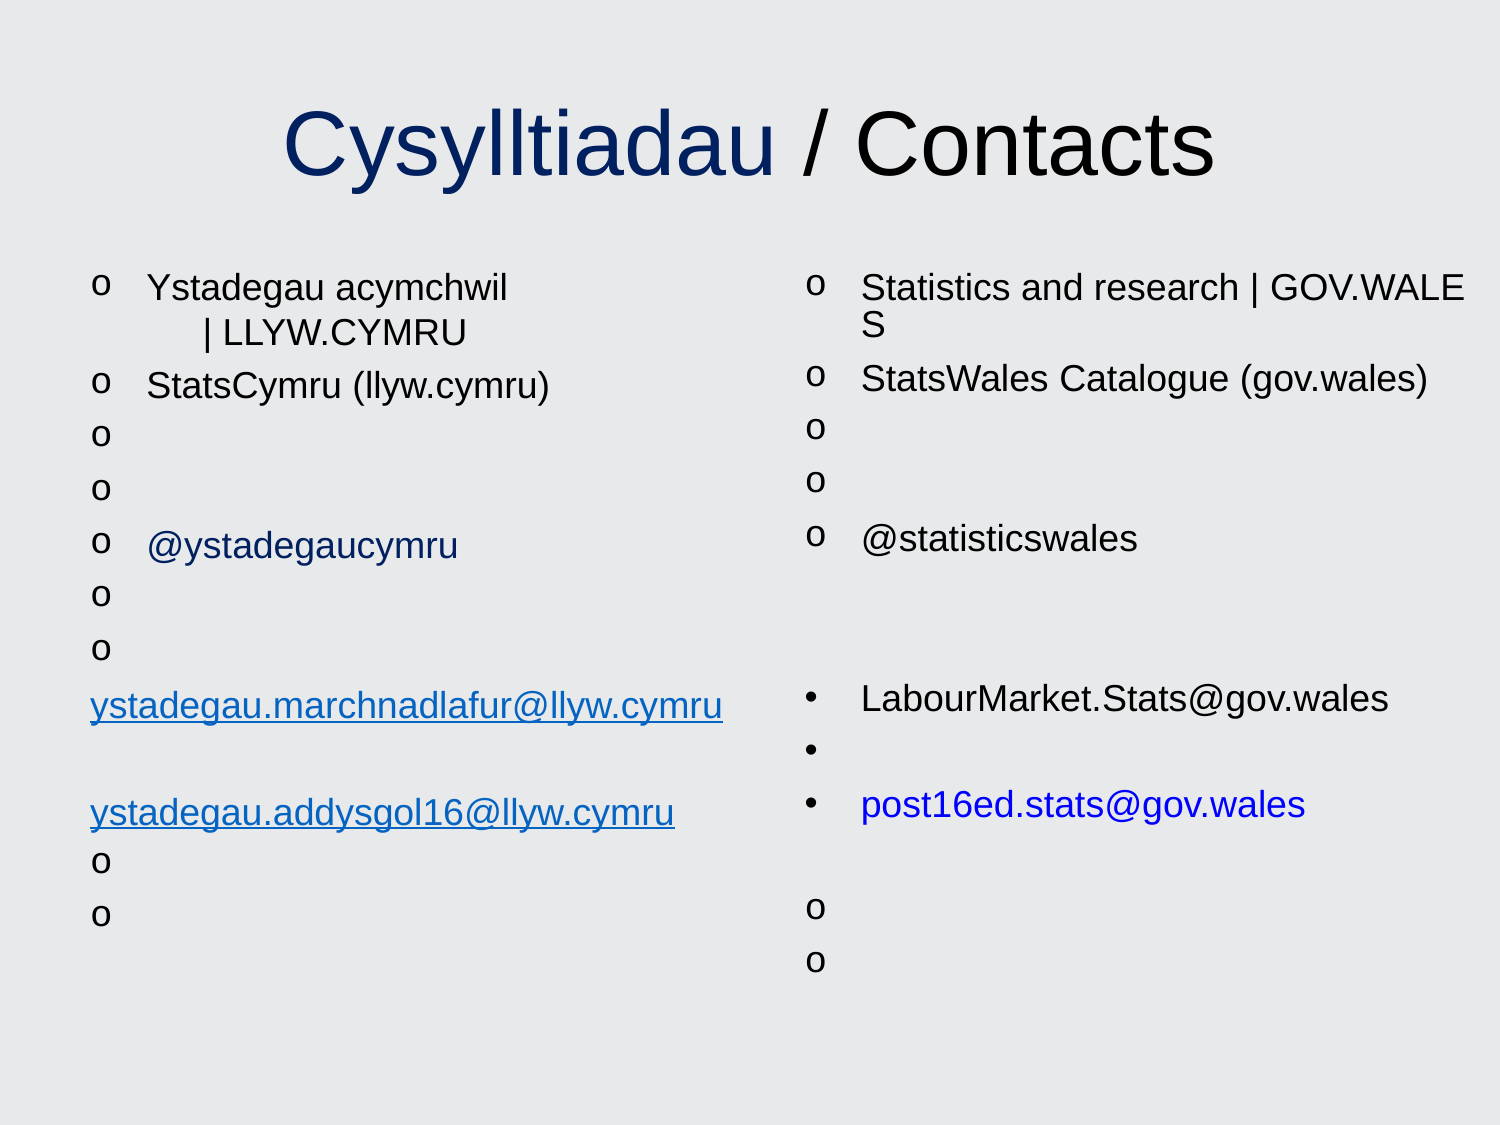

# Cysylltiadau / Contacts
Ystadegau acymchwil| LLYW.CYMRU
StatsCymru (llyw.cymru)
@ystadegaucymru
ystadegau.marchnadlafur@llyw.cymru
ystadegau.addysgol16@llyw.cymru
Statistics and research | GOV.WALES
StatsWales Catalogue (gov.wales)
@statisticswales
LabourMarket.Stats@gov.wales
post16ed.stats@gov.wales